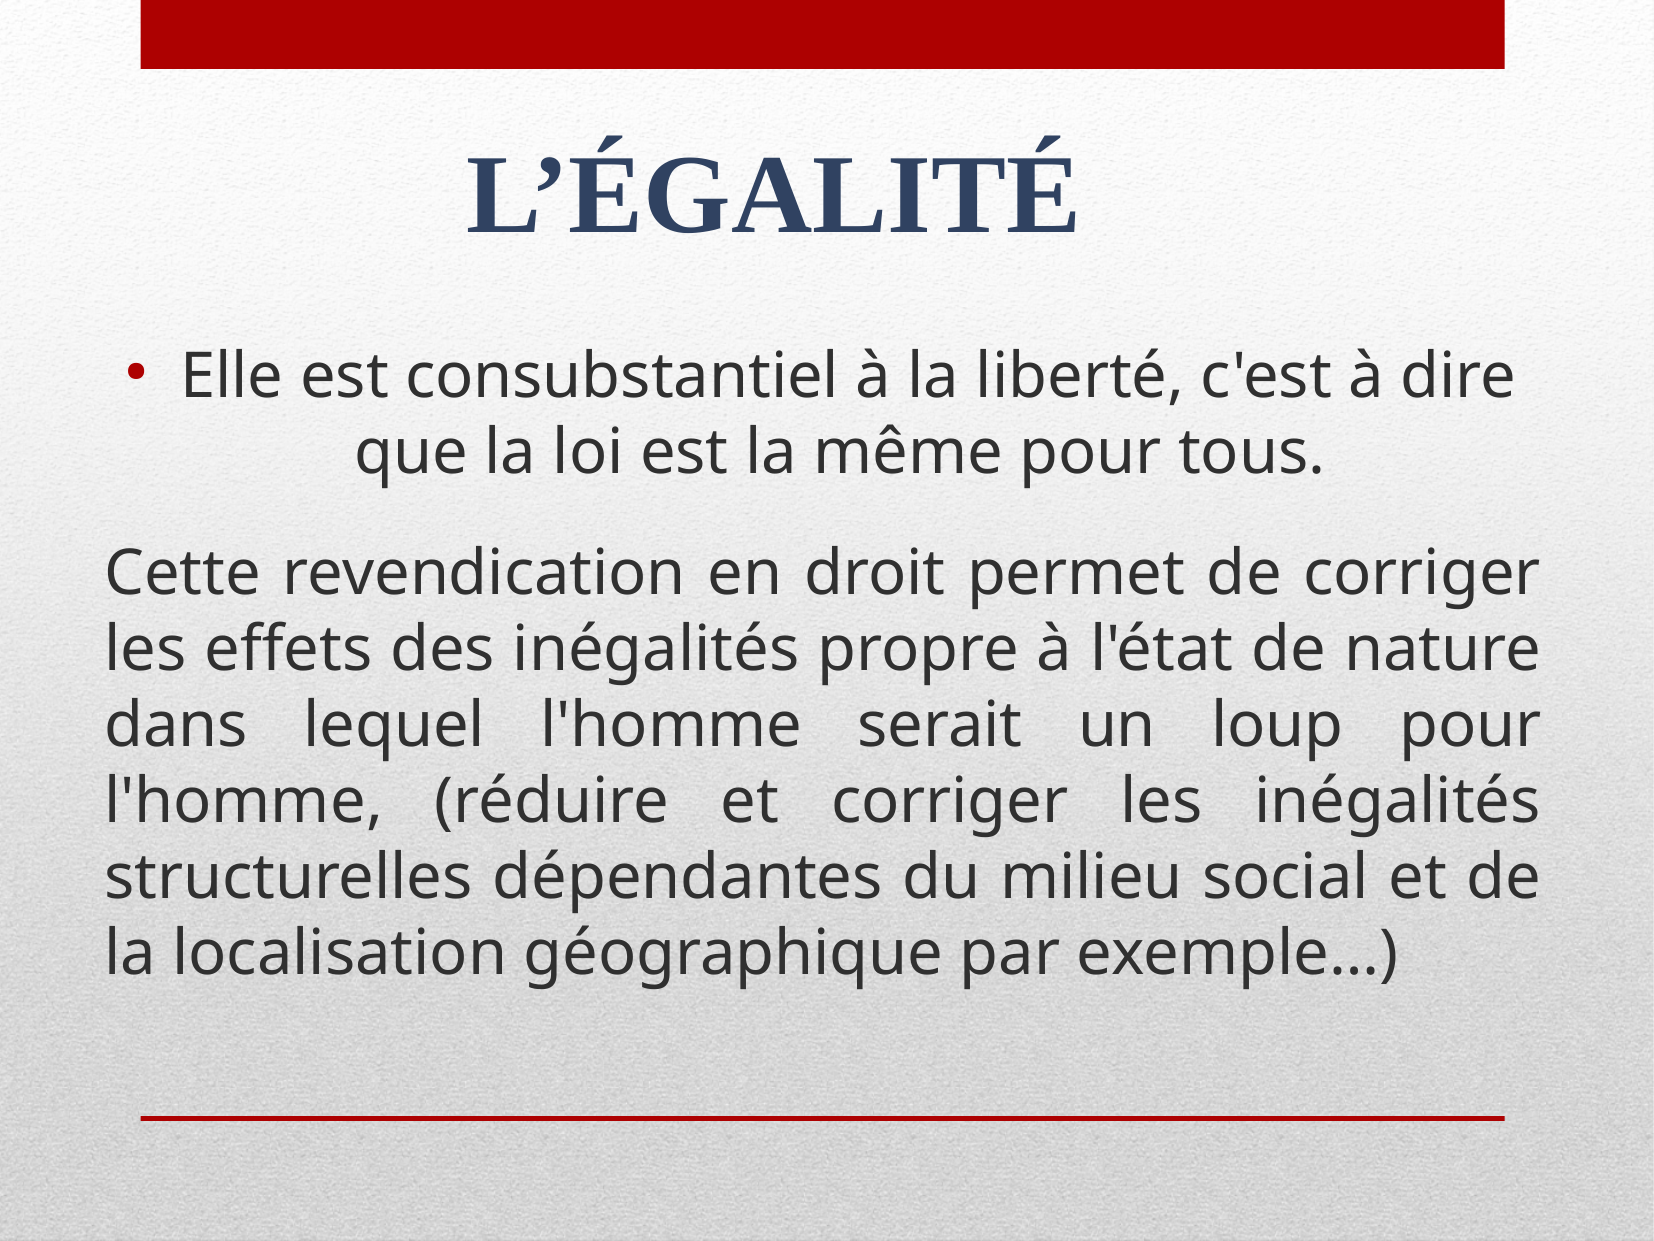

L’égalité
# Elle est consubstantiel à la liberté, c'est à dire que la loi est la même pour tous.
Cette revendication en droit permet de corriger les effets des inégalités propre à l'état de nature dans lequel l'homme serait un loup pour l'homme, (réduire et corriger les inégalités structurelles dépendantes du milieu social et de la localisation géographique par exemple…)